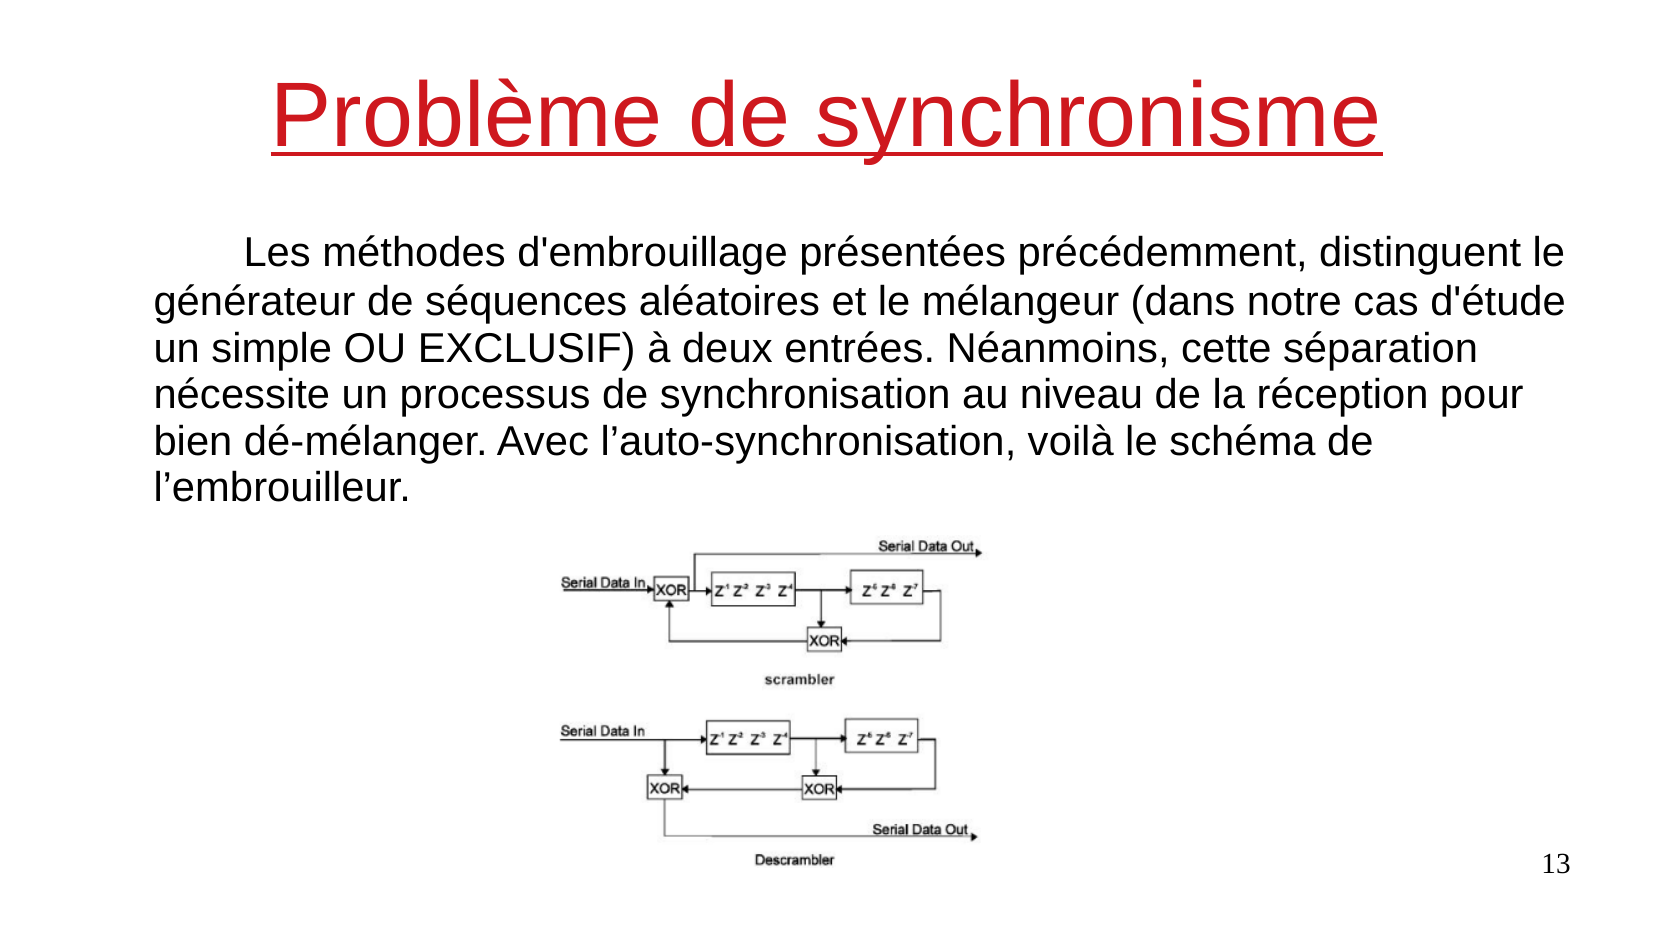

# Problème de synchronisme
 Les méthodes d'embrouillage présentées précédemment, distinguent le générateur de séquences aléatoires et le mélangeur (dans notre cas d'étude un simple OU EXCLUSIF) à deux entrées. Néanmoins, cette séparation nécessite un processus de synchronisation au niveau de la réception pour bien dé-mélanger. Avec l’auto-synchronisation, voilà le schéma de l’embrouilleur.
13